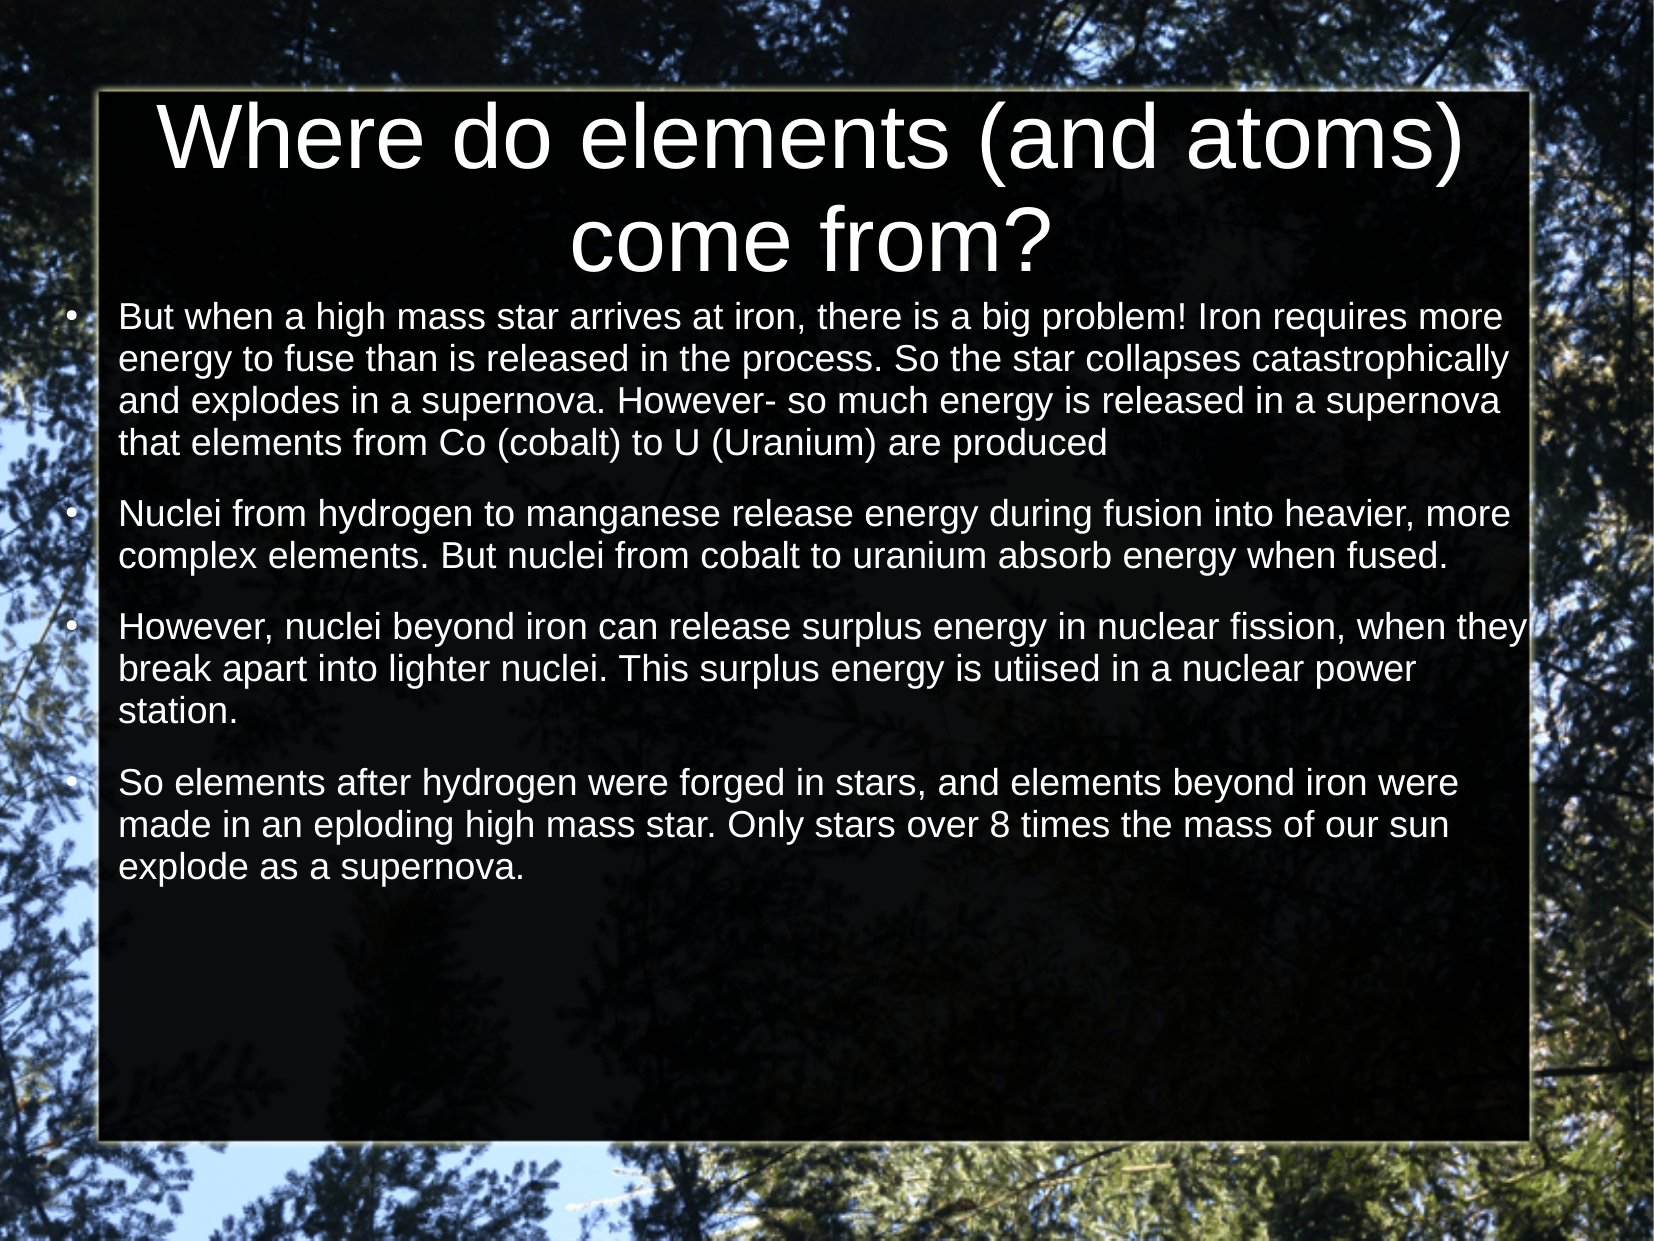

# Where do elements (and atoms) come from?
But when a high mass star arrives at iron, there is a big problem! Iron requires more energy to fuse than is released in the process. So the star collapses catastrophically and explodes in a supernova. However- so much energy is released in a supernova that elements from Co (cobalt) to U (Uranium) are produced
Nuclei from hydrogen to manganese release energy during fusion into heavier, more complex elements. But nuclei from cobalt to uranium absorb energy when fused.
However, nuclei beyond iron can release surplus energy in nuclear fission, when they break apart into lighter nuclei. This surplus energy is utiised in a nuclear power station.
So elements after hydrogen were forged in stars, and elements beyond iron were made in an eploding high mass star. Only stars over 8 times the mass of our sun explode as a supernova.